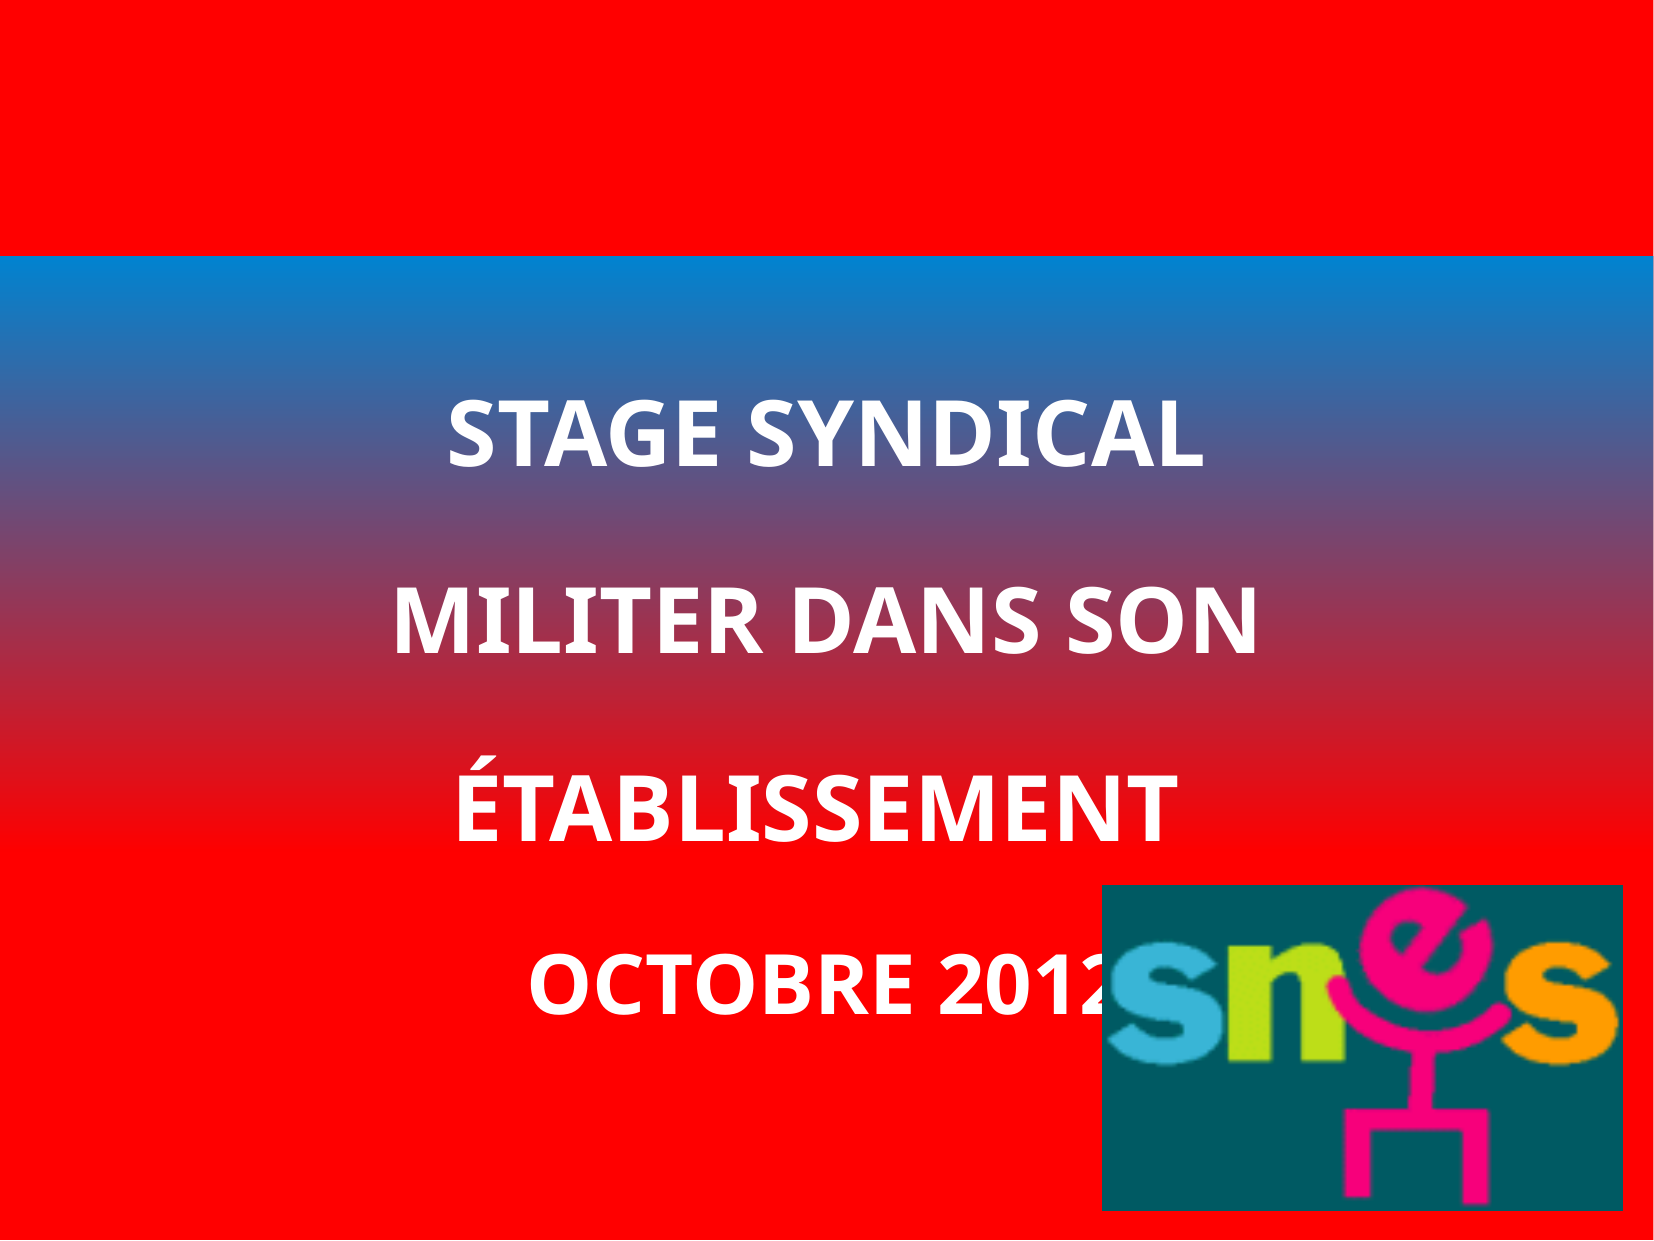

STAGE SYNDICAL
MILITER DANS SON ÉTABLISSEMENT
OCTOBRE 2012